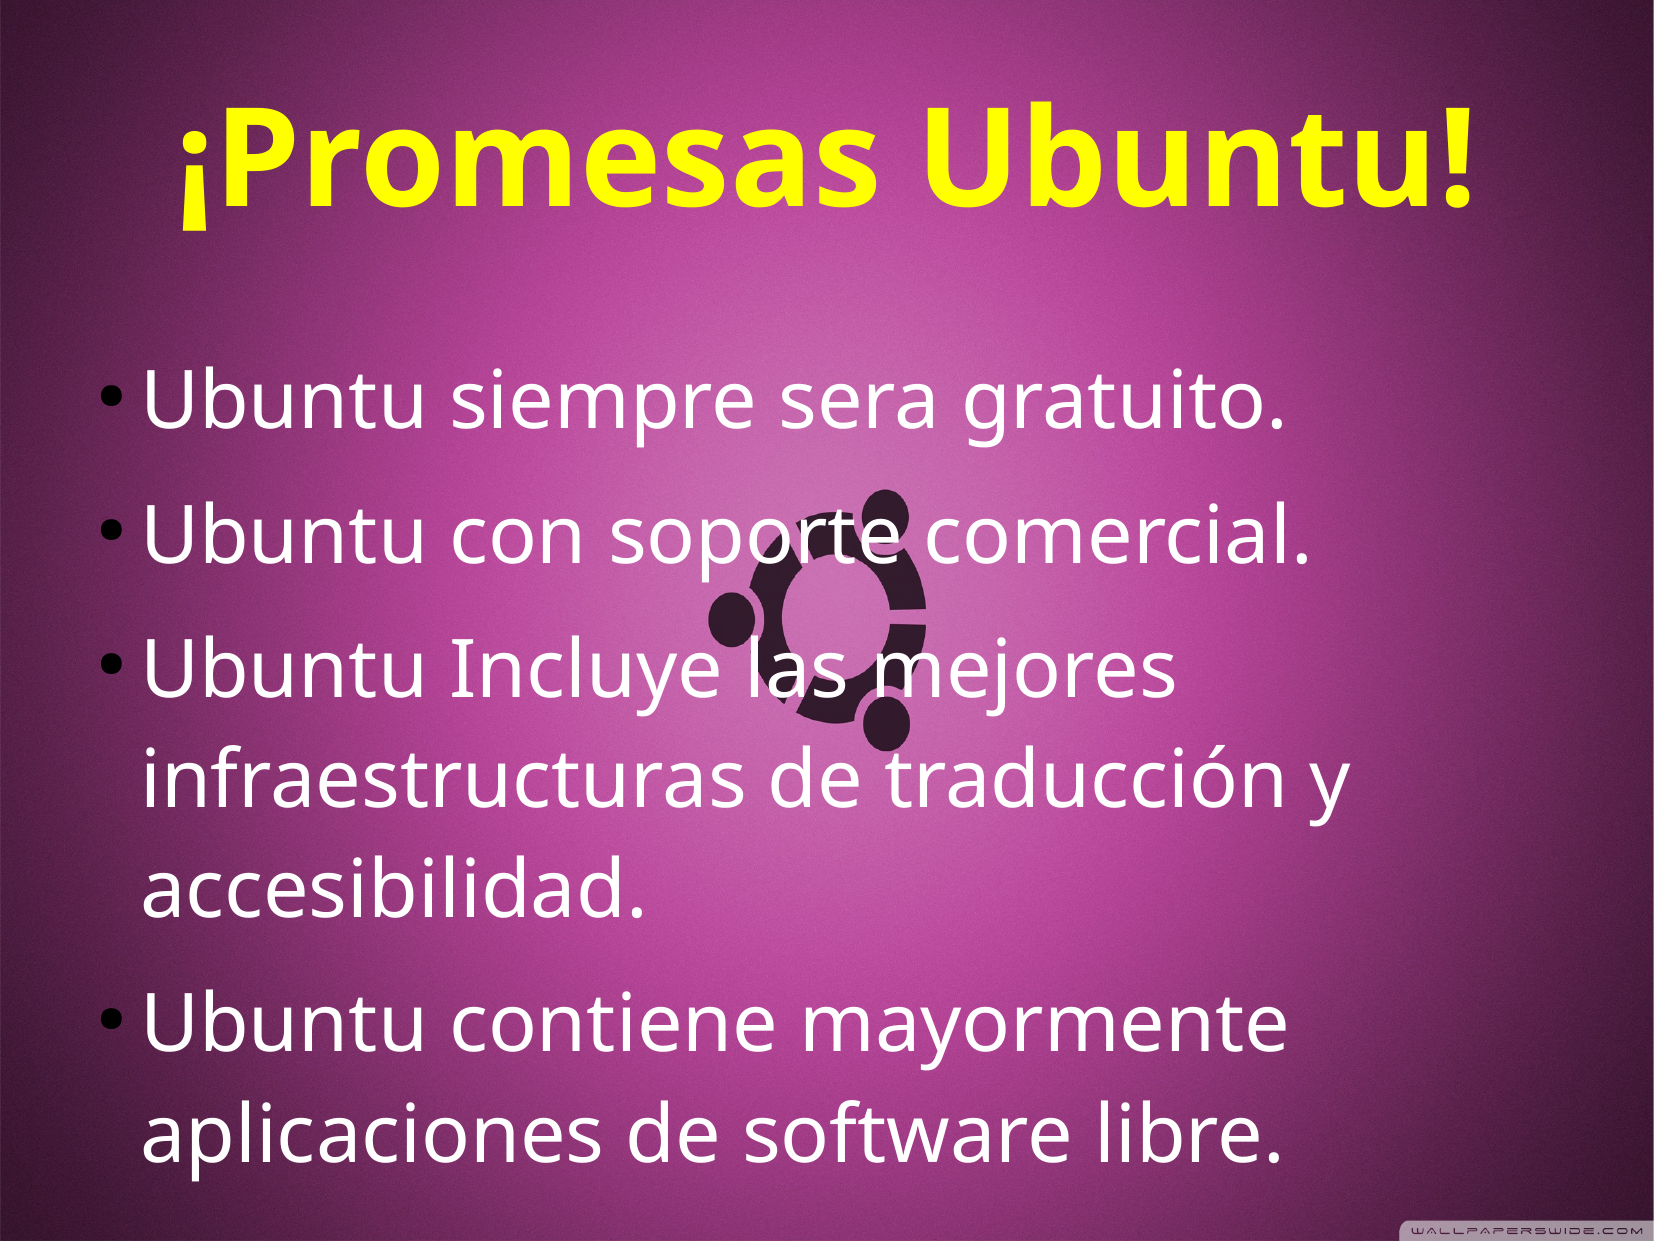

# ¡Promesas Ubuntu!
Ubuntu siempre sera gratuito.
Ubuntu con soporte comercial.
Ubuntu Incluye las mejores infraestructuras de traducción y accesibilidad.
Ubuntu contiene mayormente aplicaciones de software libre.